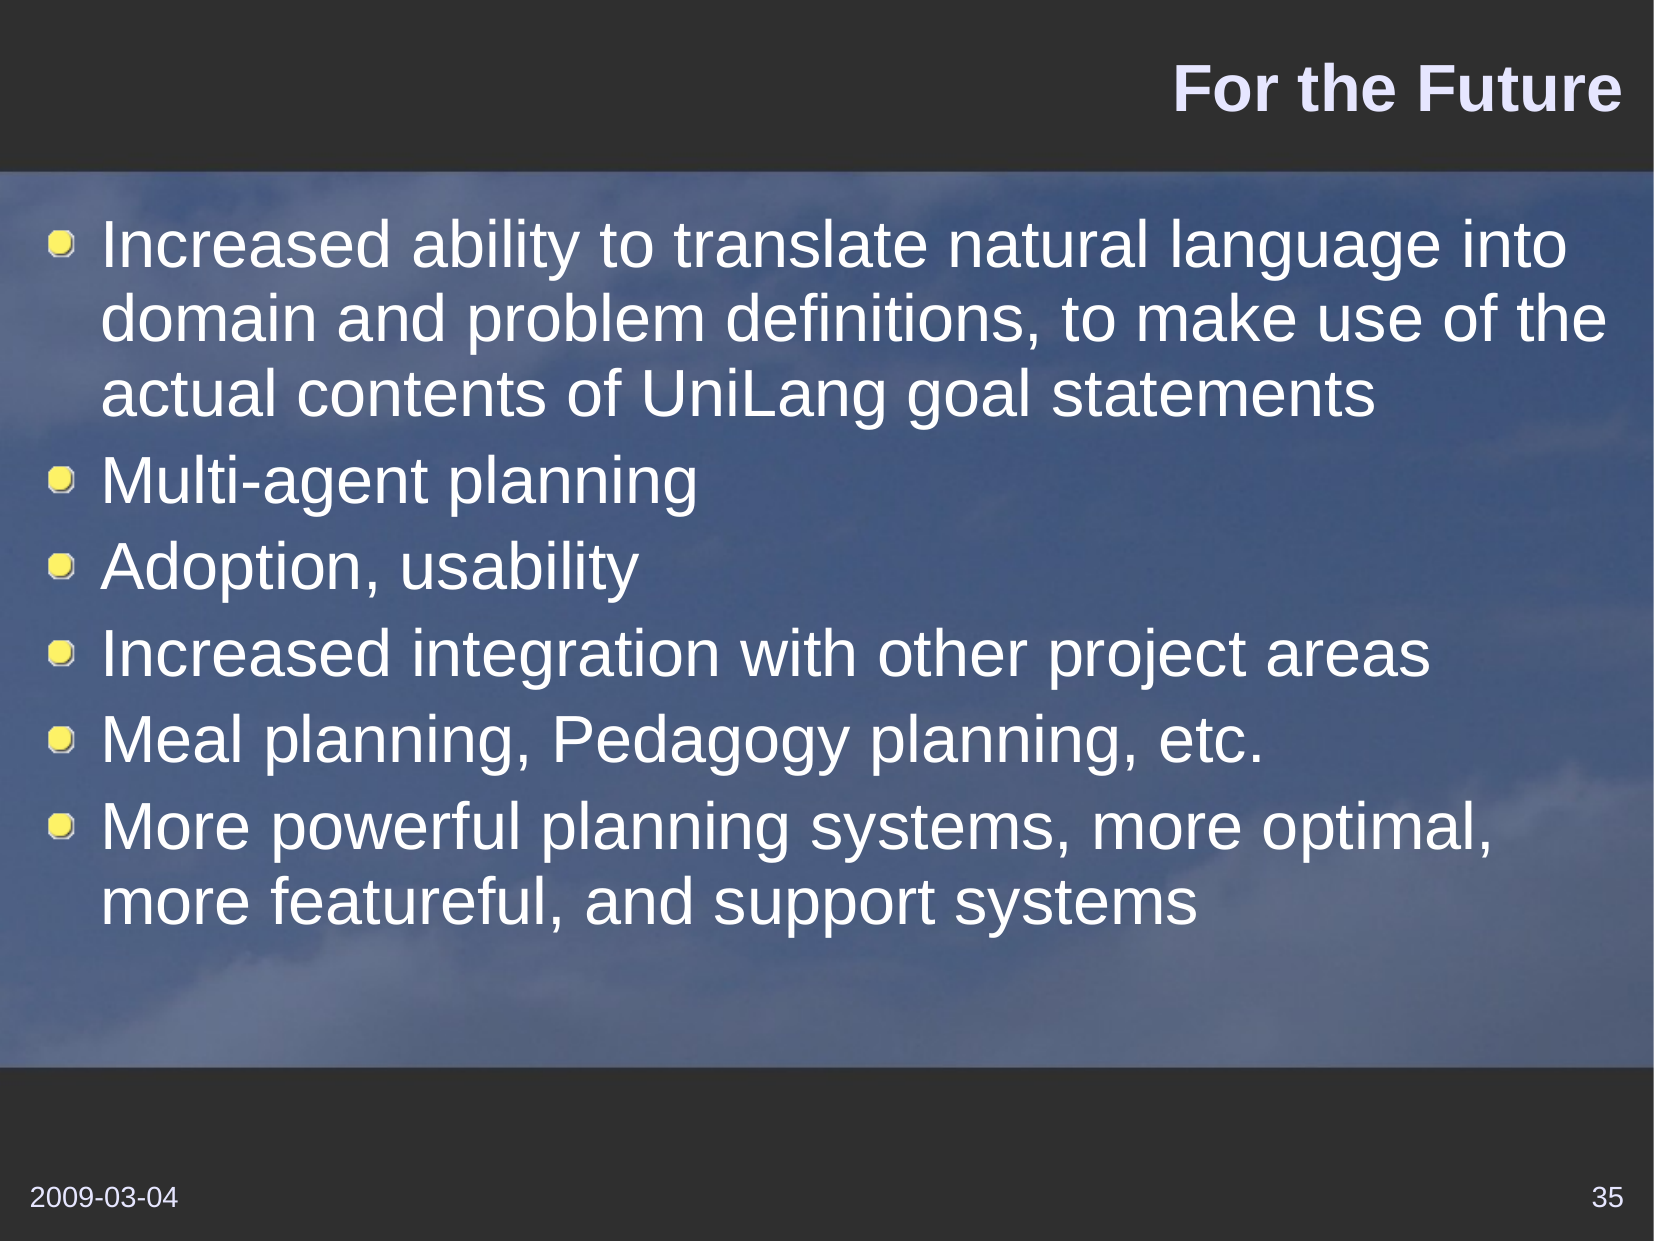

# For the Future
Increased ability to translate natural language into domain and problem definitions, to make use of the actual contents of UniLang goal statements
Multi-agent planning
Adoption, usability
Increased integration with other project areas
Meal planning, Pedagogy planning, etc.
More powerful planning systems, more optimal, more featureful, and support systems
2009-03-04
35